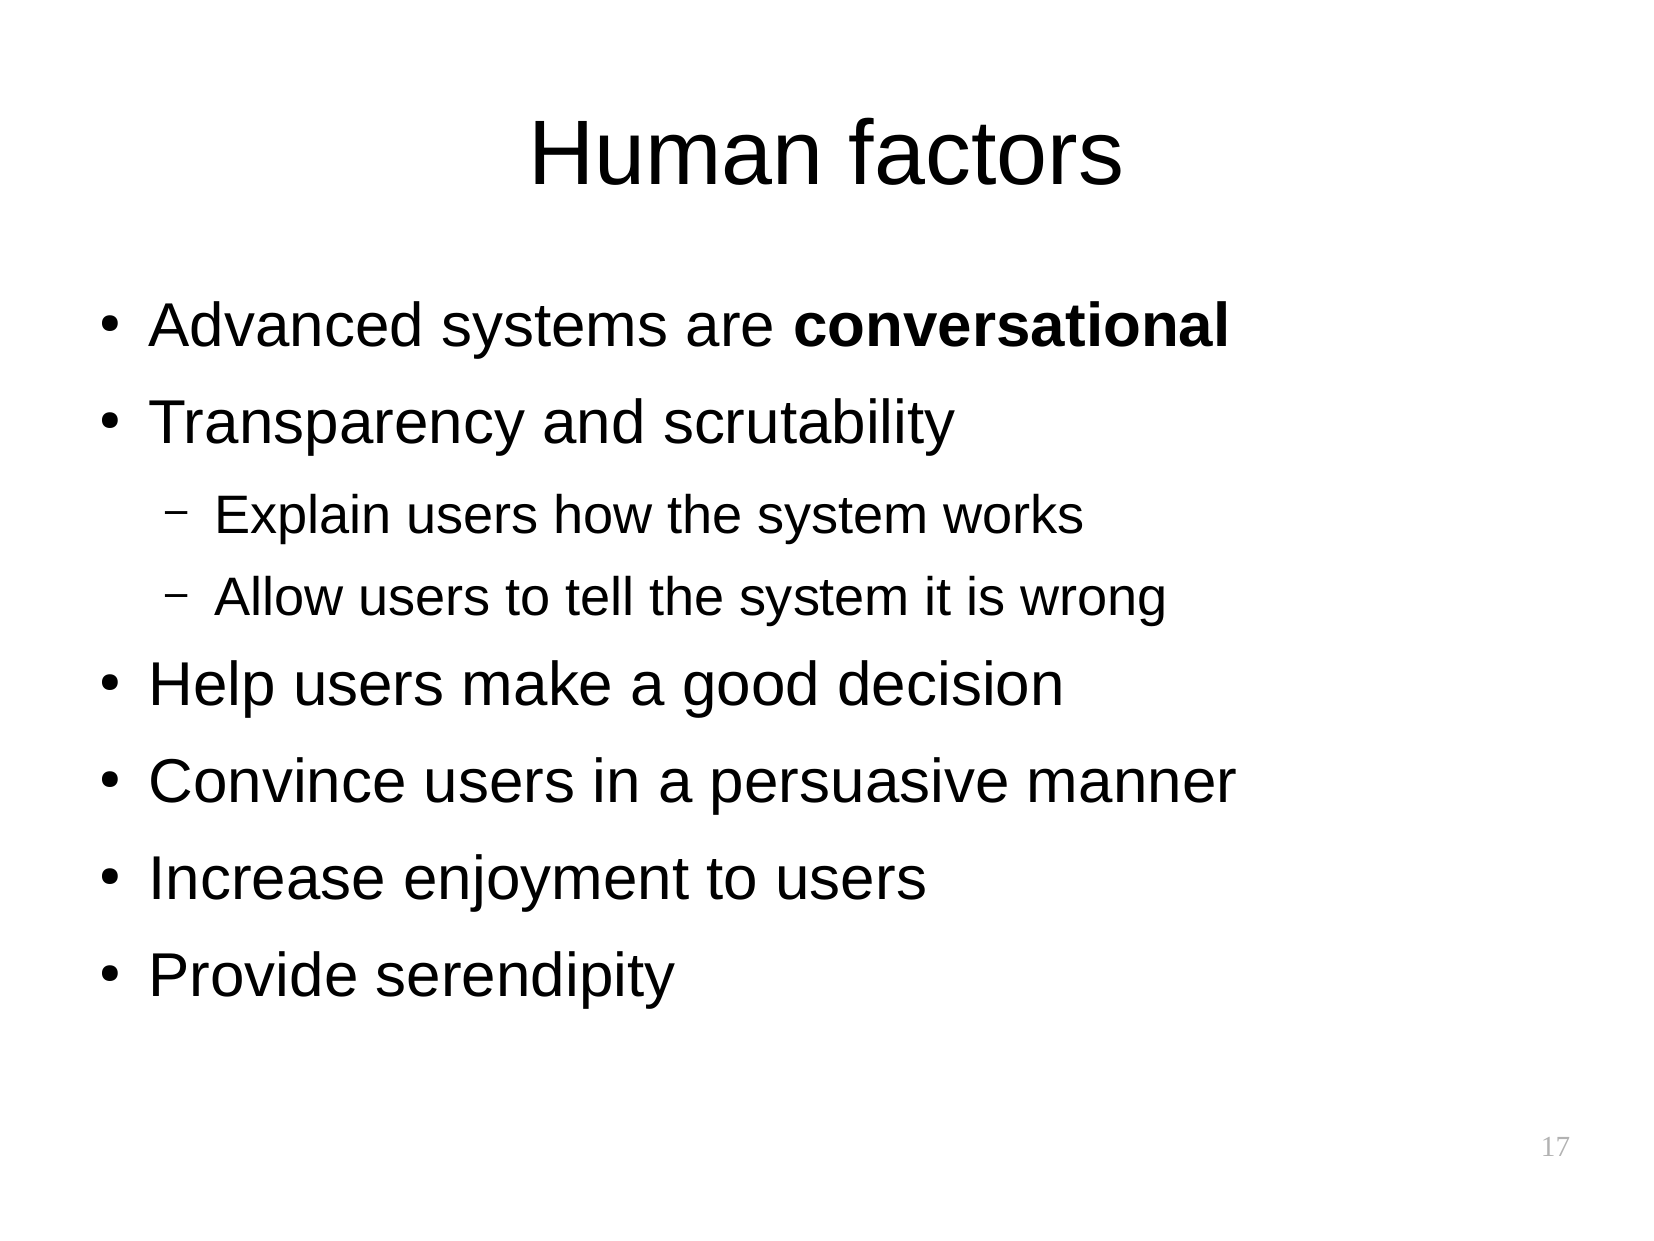

# Human factors
Advanced systems are conversational
Transparency and scrutability
Explain users how the system works
Allow users to tell the system it is wrong
Help users make a good decision
Convince users in a persuasive manner
Increase enjoyment to users
Provide serendipity
17